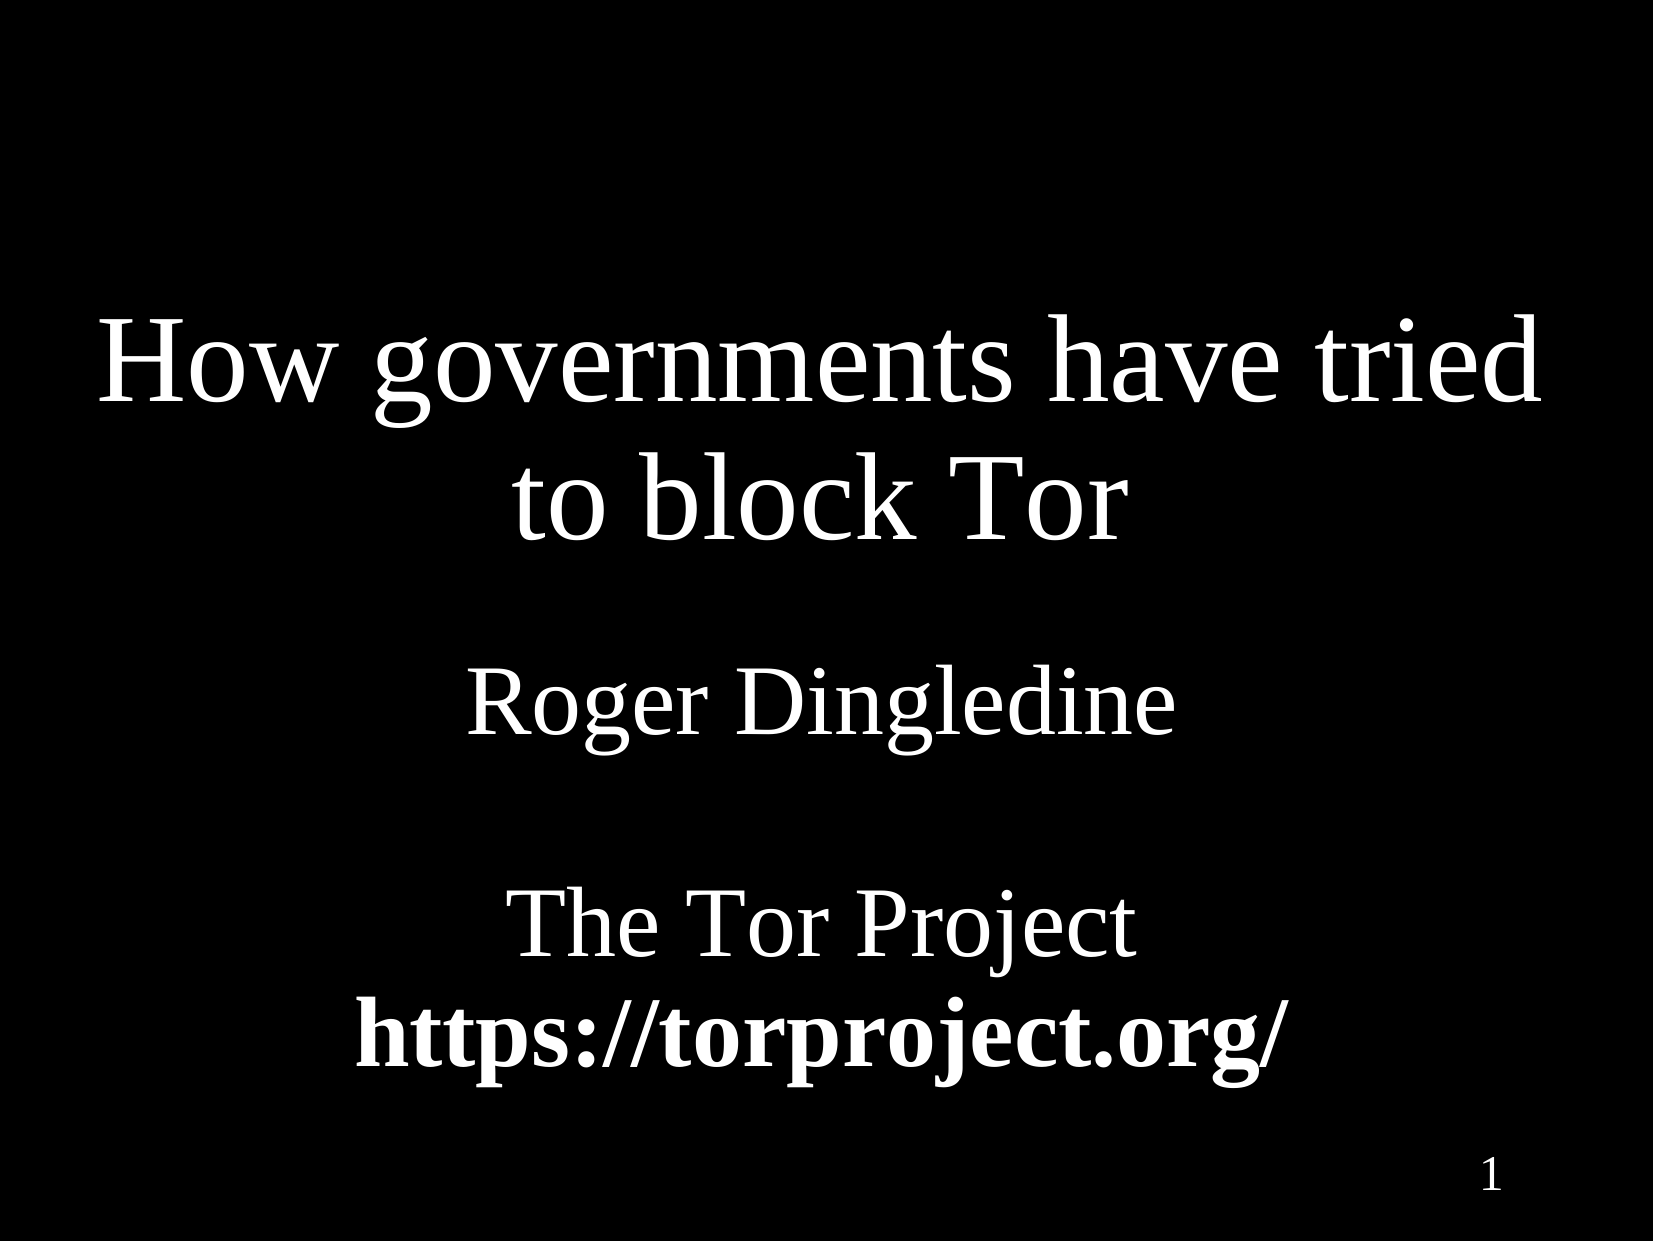

Roger Dingledine
The Tor Project
https://torproject.org/
# How governments have tried to block Tor